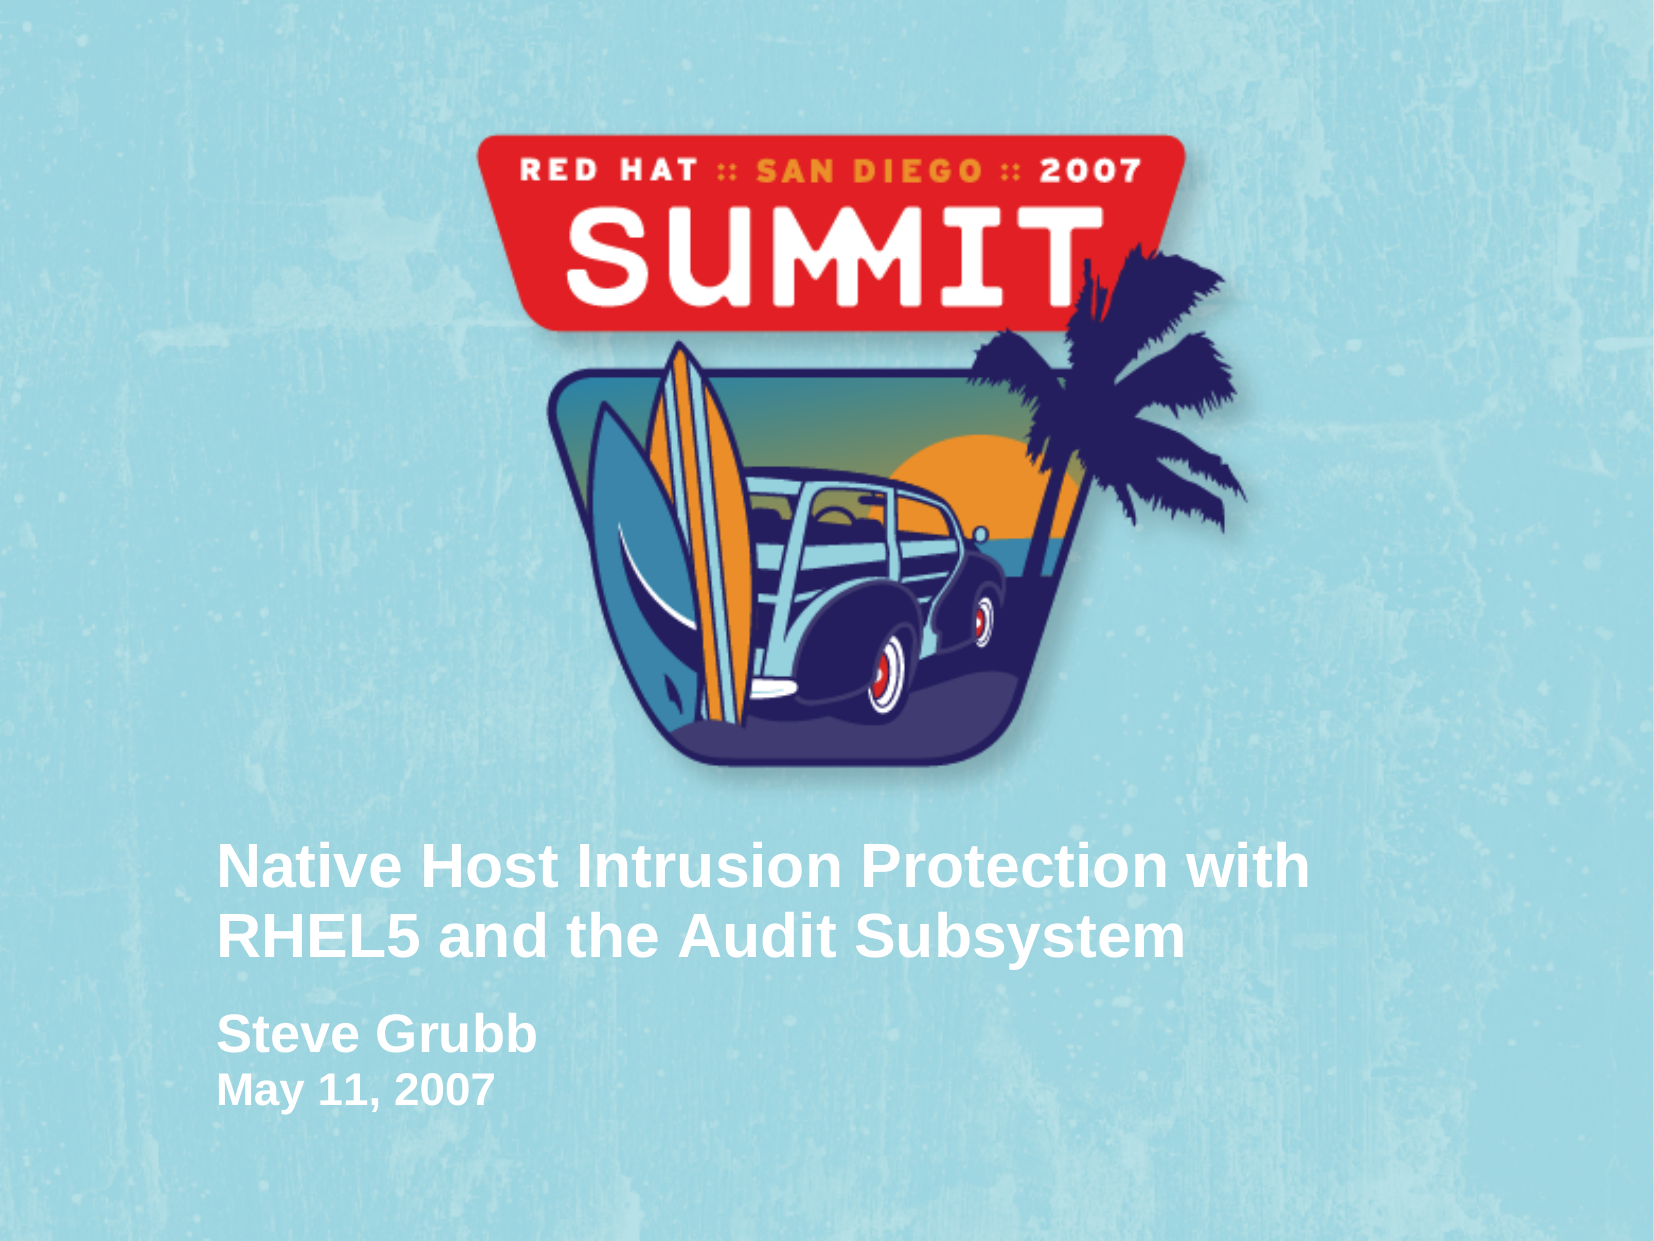

Native Host Intrusion Protection with
RHEL5 and the Audit Subsystem
Steve Grubb
May 11, 2007